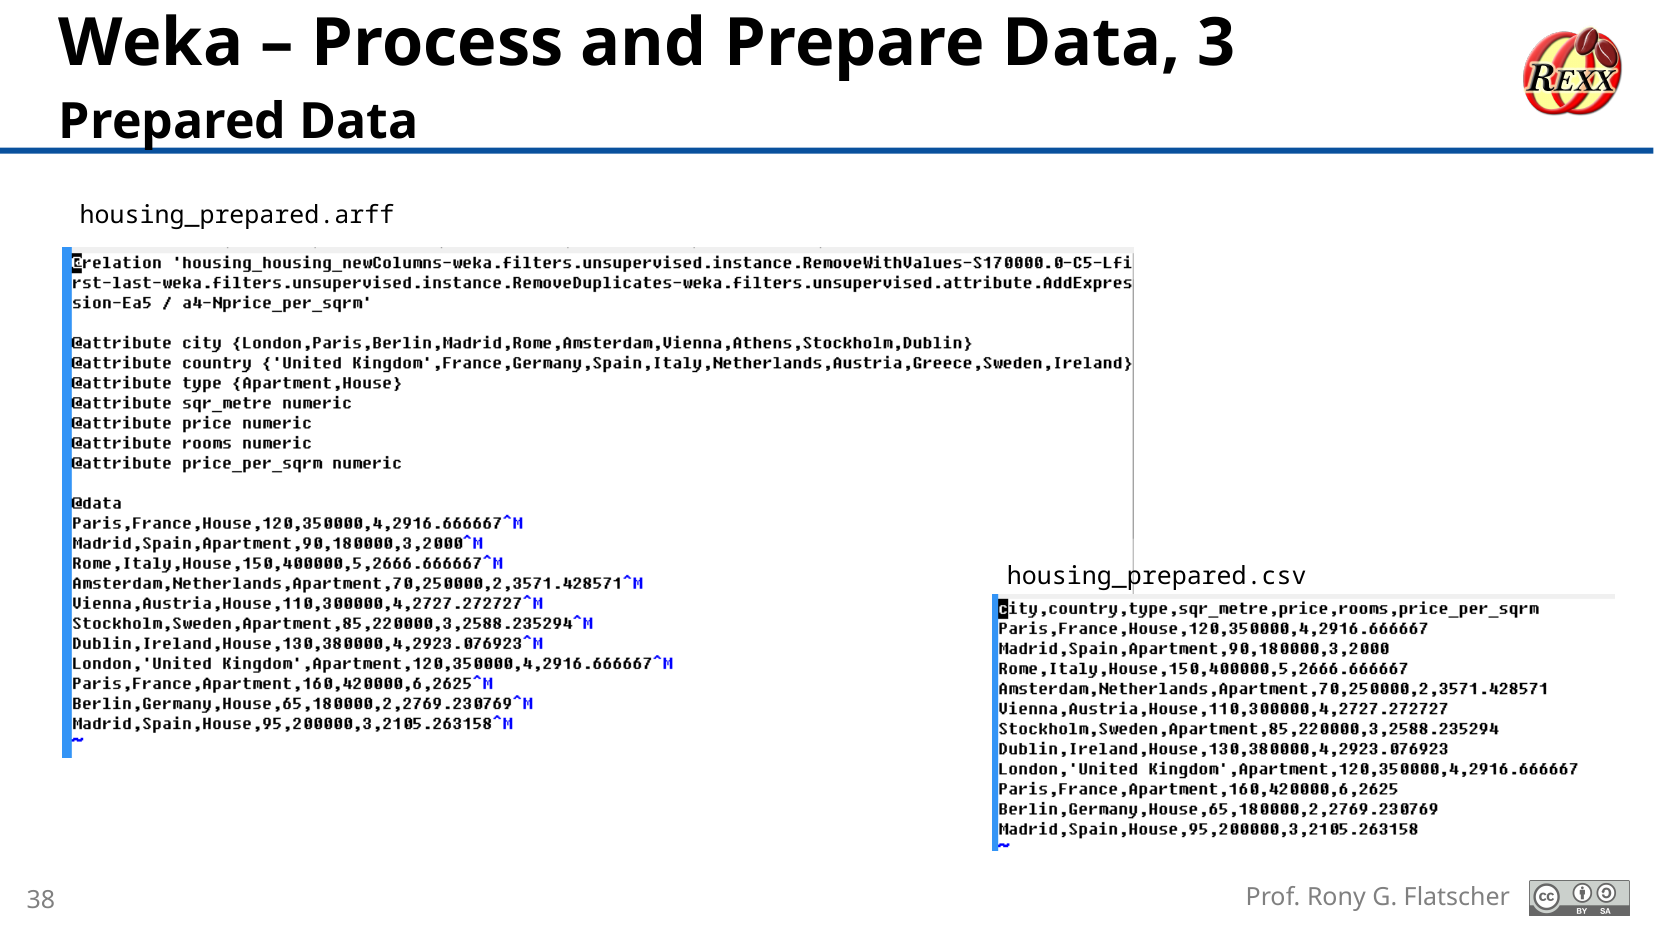

# Weka – Process and Prepare Data, 3 Prepared Data
housing_prepared.arff
housing_prepared.csv